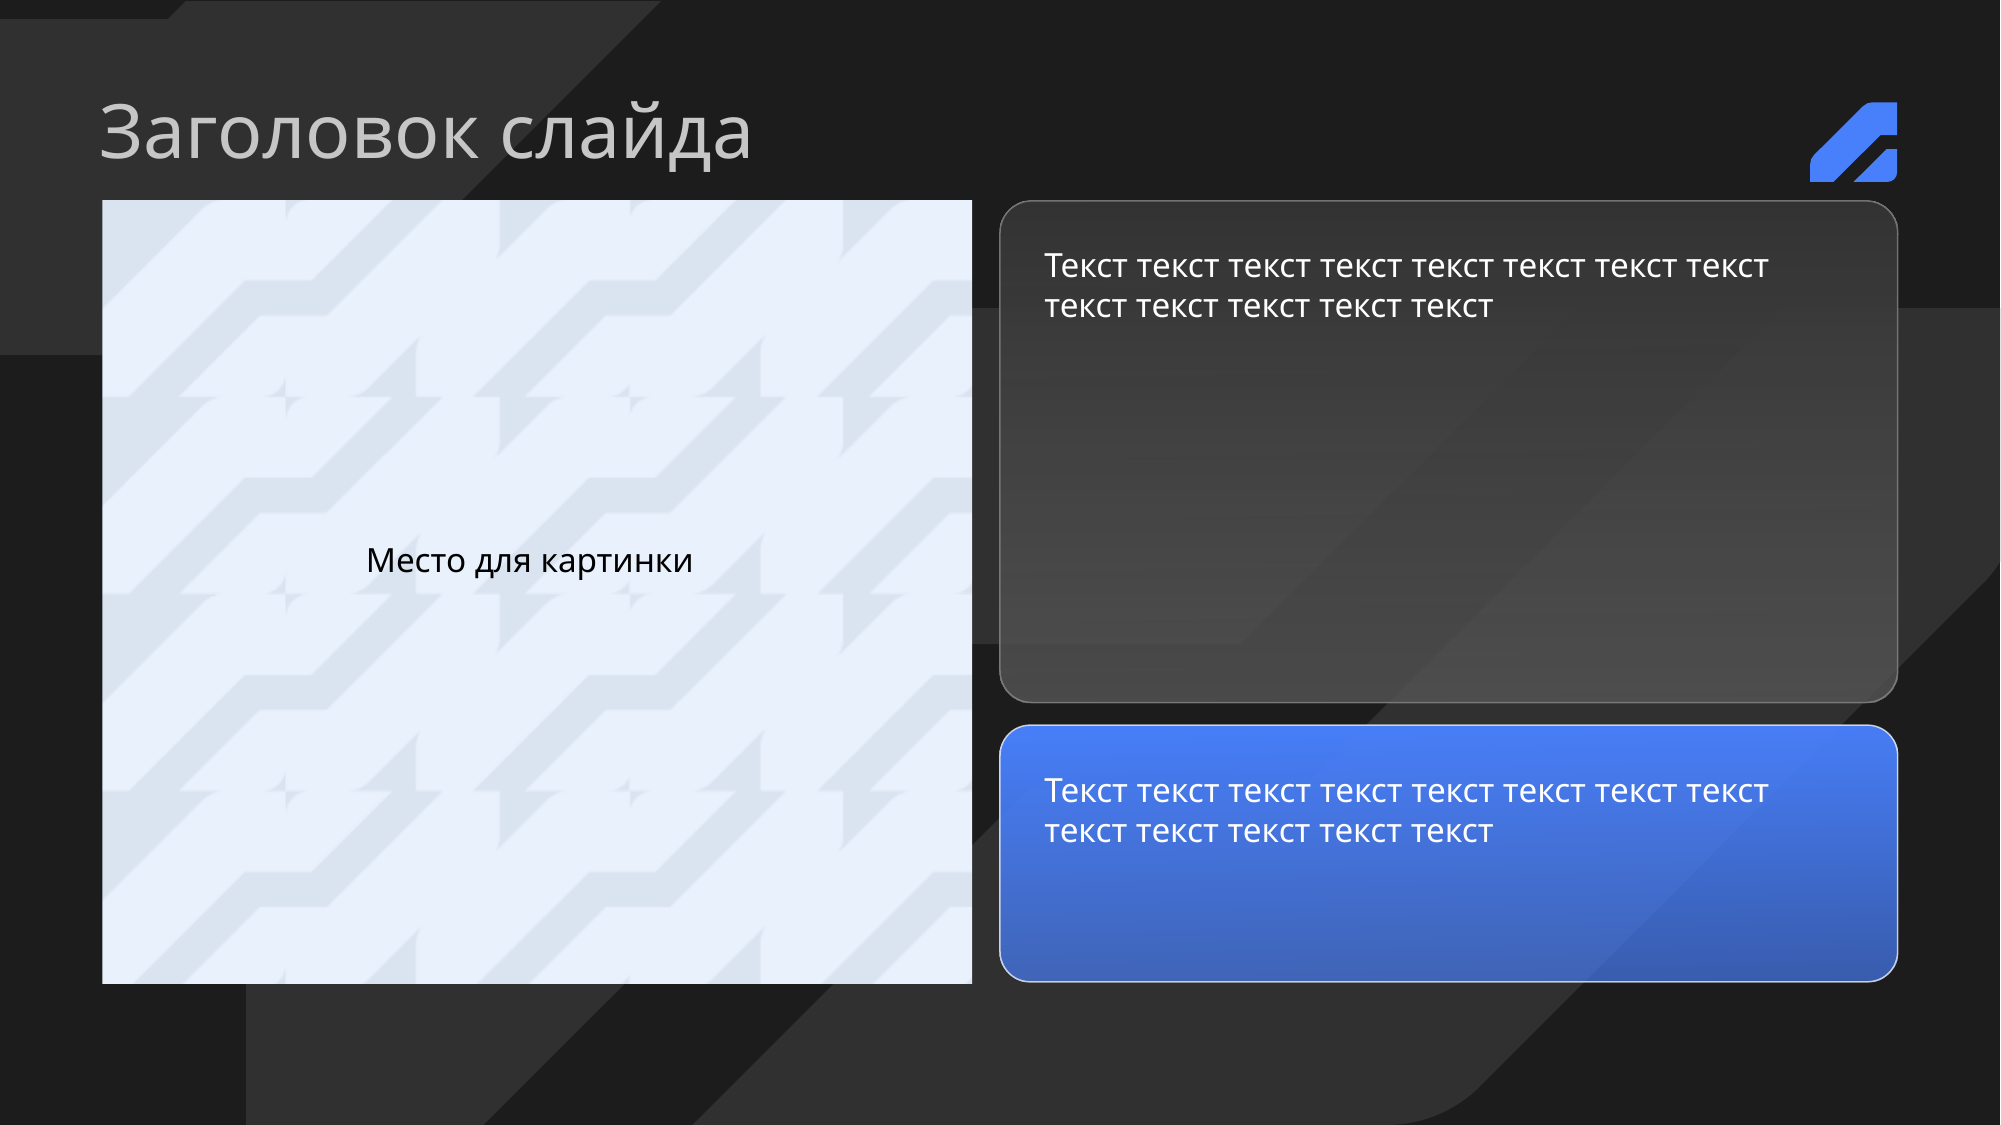

Чтобы добавить свою картинку на слайд, нужно:
1. Нажать левой кнопкой мыши на прямоугольник
2. Нажать правую кнопку мыши
3. Нажать в меню выбора — заменить
4. Выбрать нужную картинку
# Заголовок слайда
Текст текст текст текст текст текст текст текст текст текст текст текст текст
Место для картинки
Текст текст текст текст текст текст текст текст текст текст текст текст текст